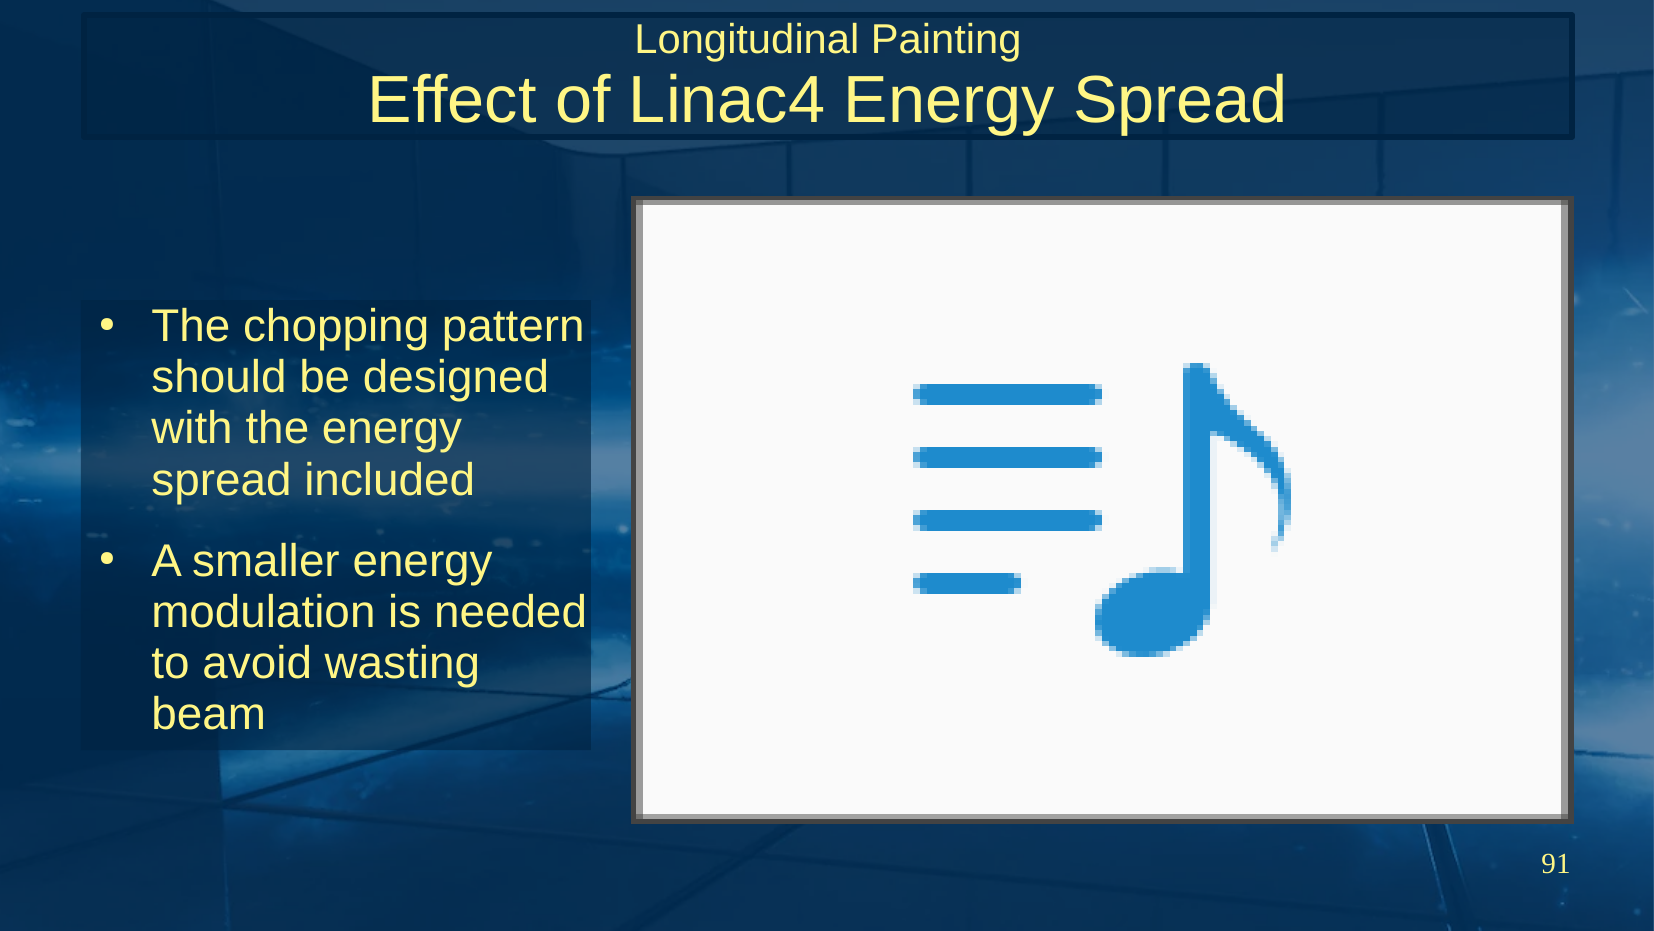

Longitudinal Painting
Effect of Linac4 Energy Spread
# The chopping pattern should be designed with the energy spread included
A smaller energy modulation is needed to avoid wasting beam
91